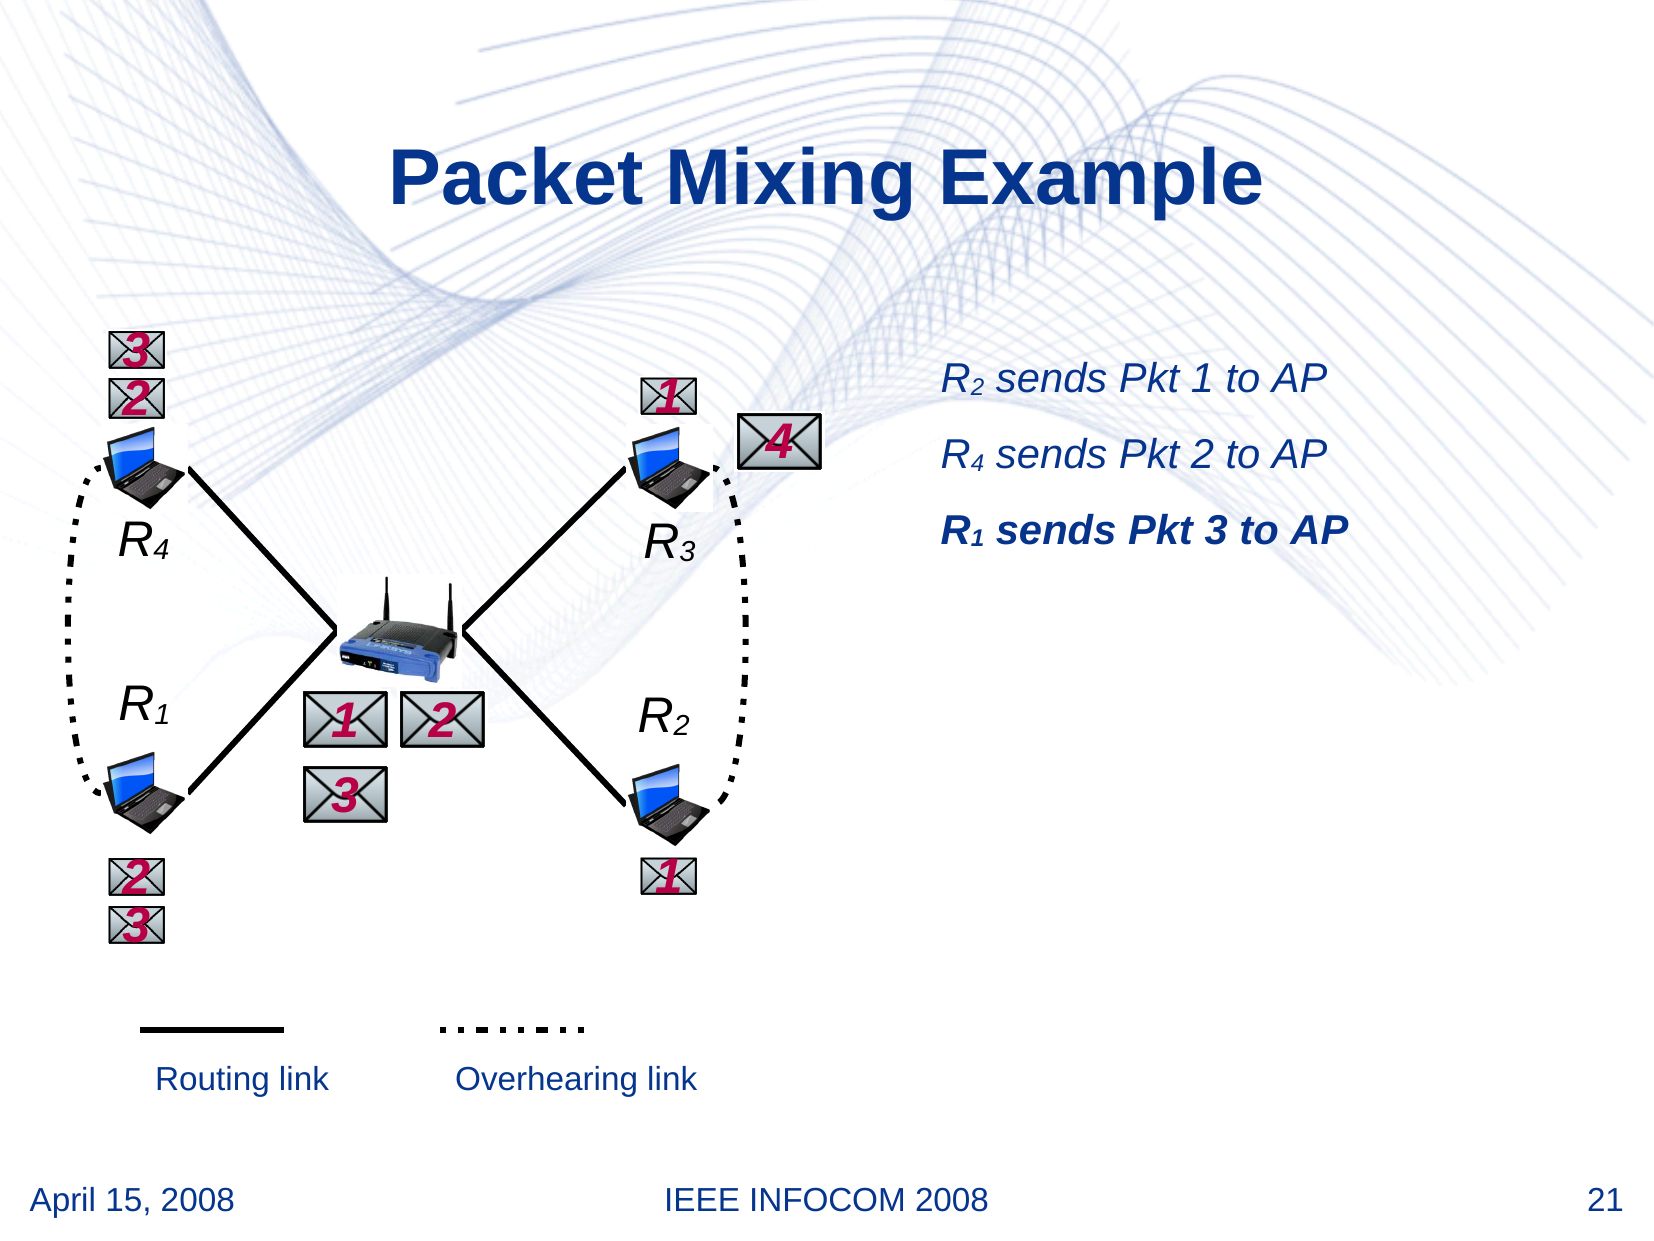

# Packet Mixing Example
3
 R2 sends Pkt 1 to AP
 R4 sends Pkt 2 to AP
 R1 sends Pkt 3 to AP
2
1
4
R4
R3
R1
R2
1
2
3
2
1
3
Routing link
Overhearing link
April 15, 2008
IEEE INFOCOM 2008
21